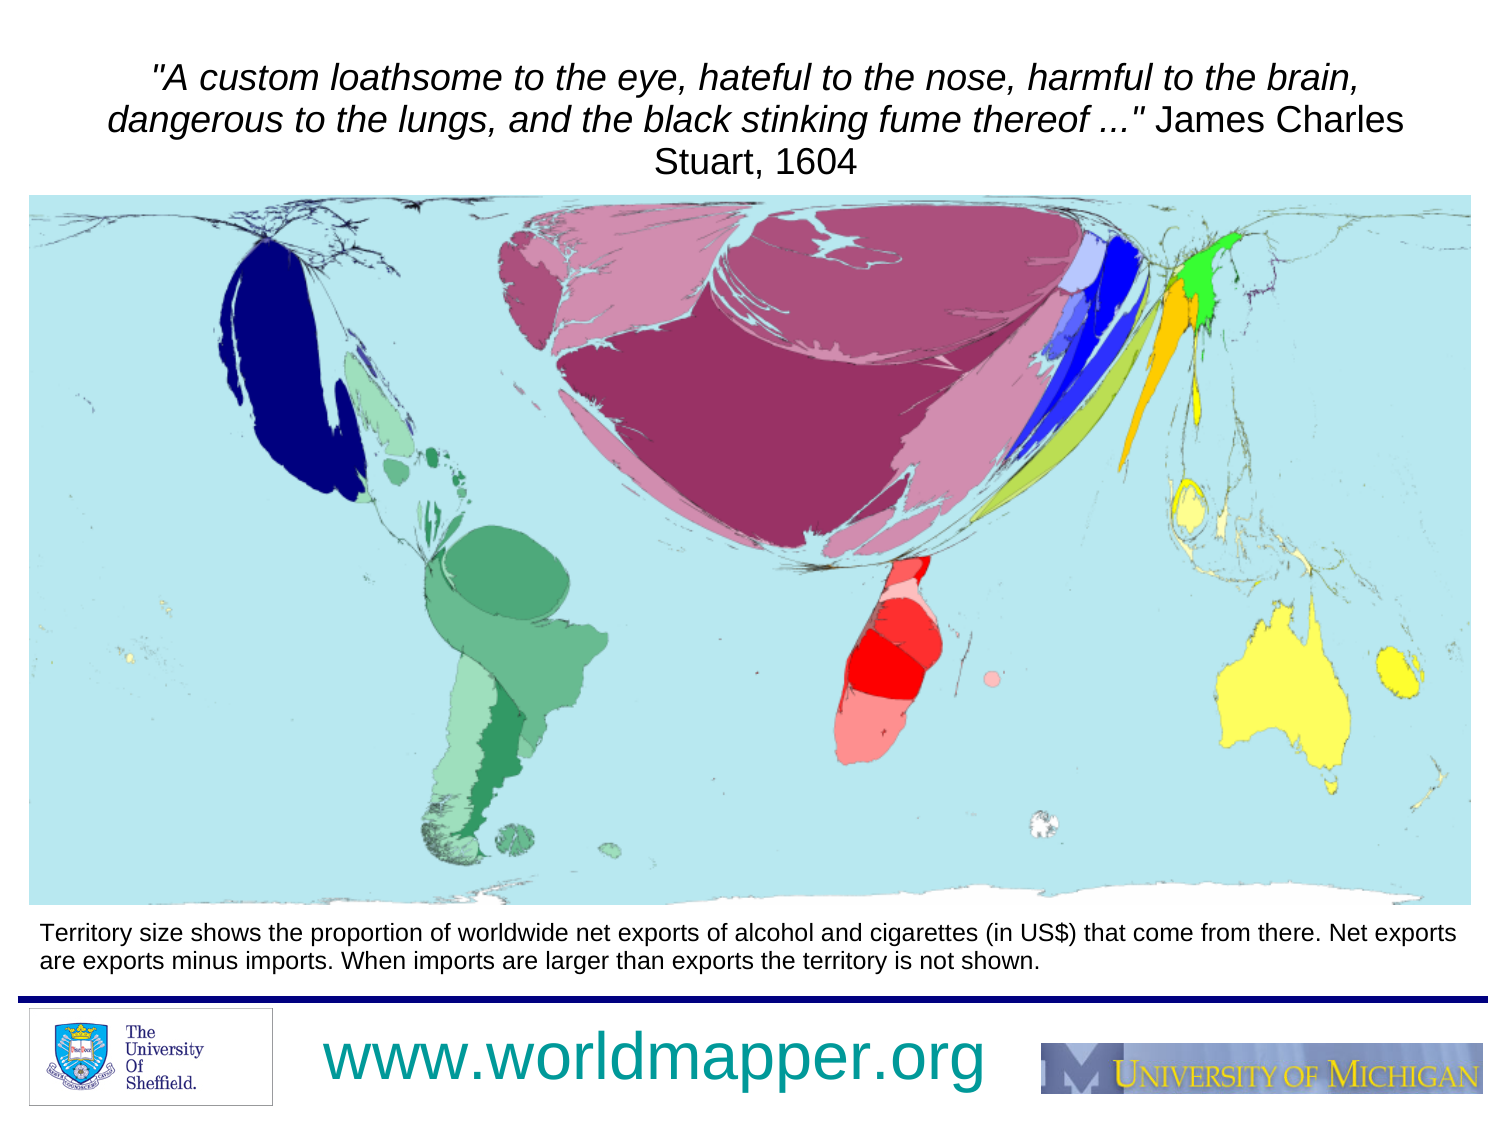

# "A custom loathsome to the eye, hateful to the nose, harmful to the brain, dangerous to the lungs, and the black stinking fume thereof ..." James Charles Stuart, 1604
Territory size shows the proportion of worldwide net exports of alcohol and cigarettes (in US$) that come from there. Net exports
are exports minus imports. When imports are larger than exports the territory is not shown.